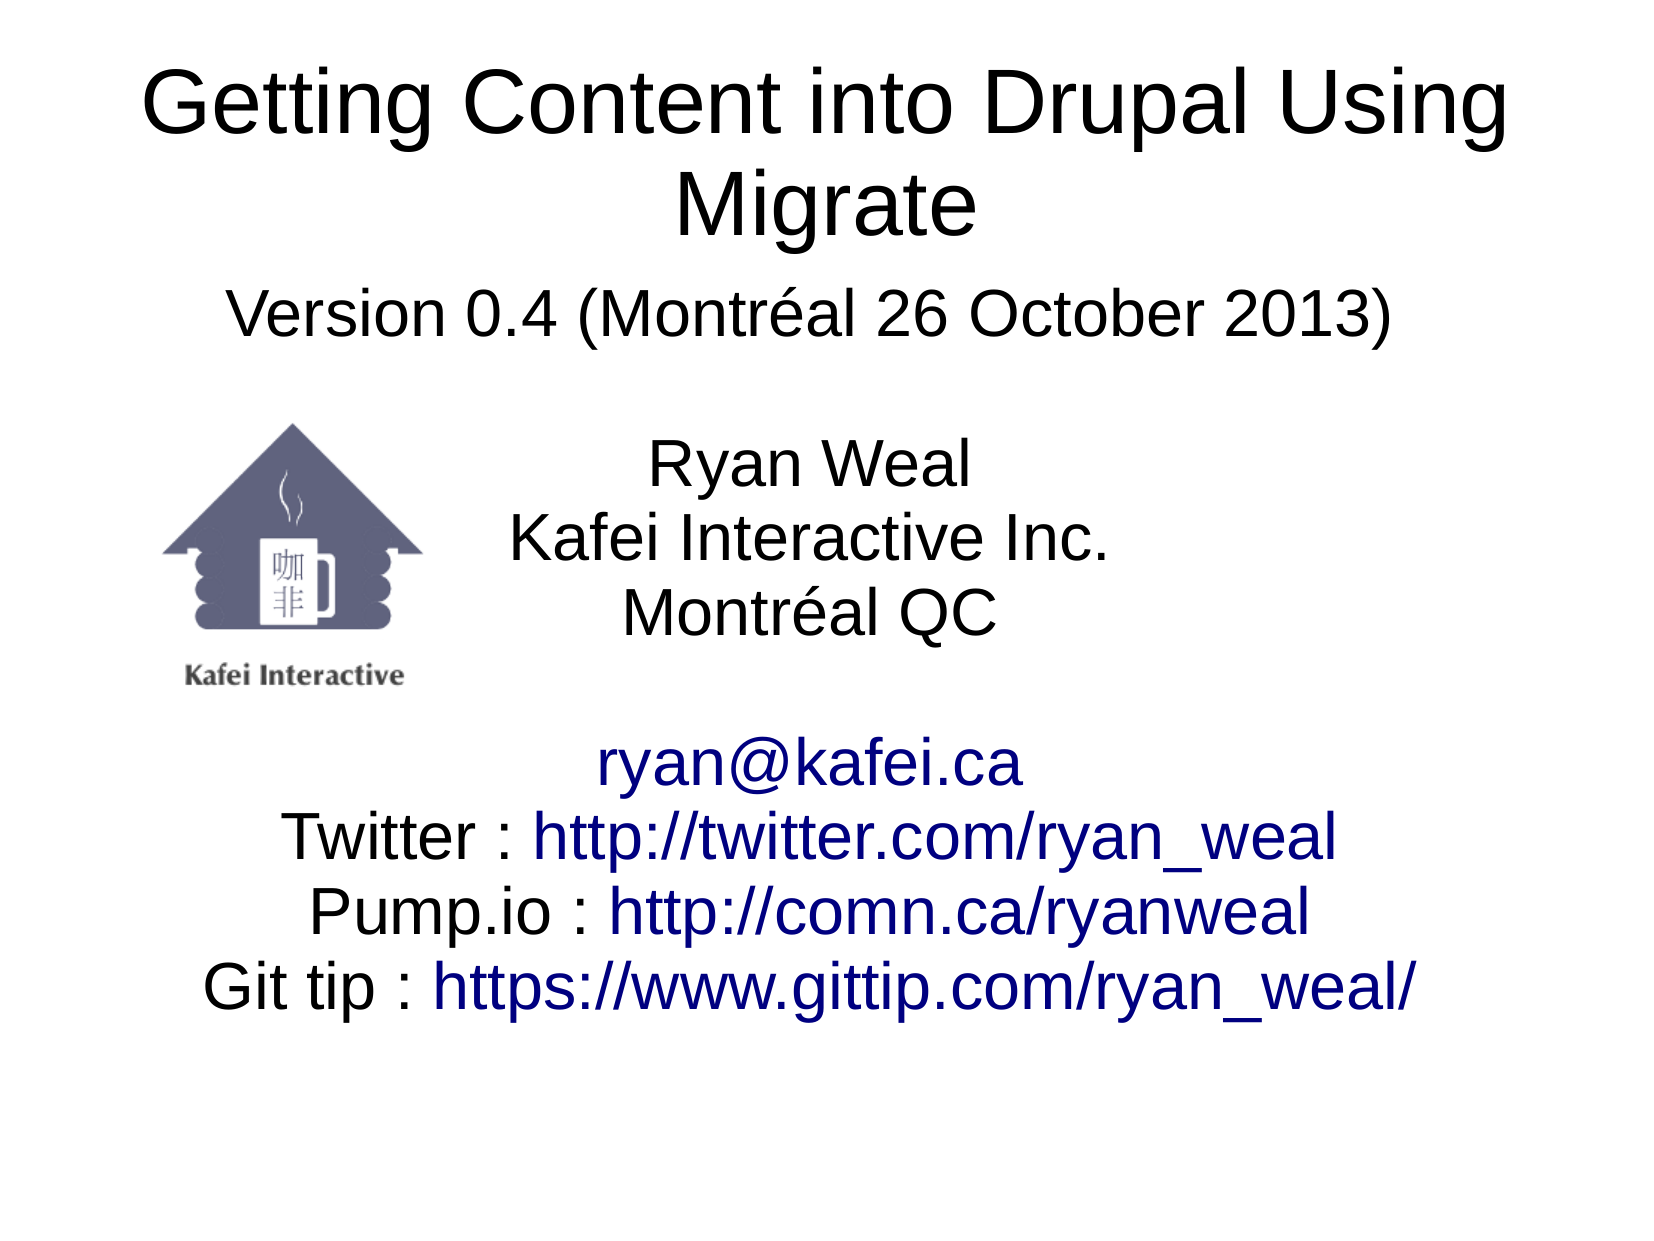

# Getting Content into Drupal Using Migrate
Version 0.4 (Montréal 26 October 2013)
Ryan Weal
Kafei Interactive Inc.
Montréal QC
ryan@kafei.ca
Twitter : http://twitter.com/ryan_weal
Pump.io : http://comn.ca/ryanweal
Git tip : https://www.gittip.com/ryan_weal/